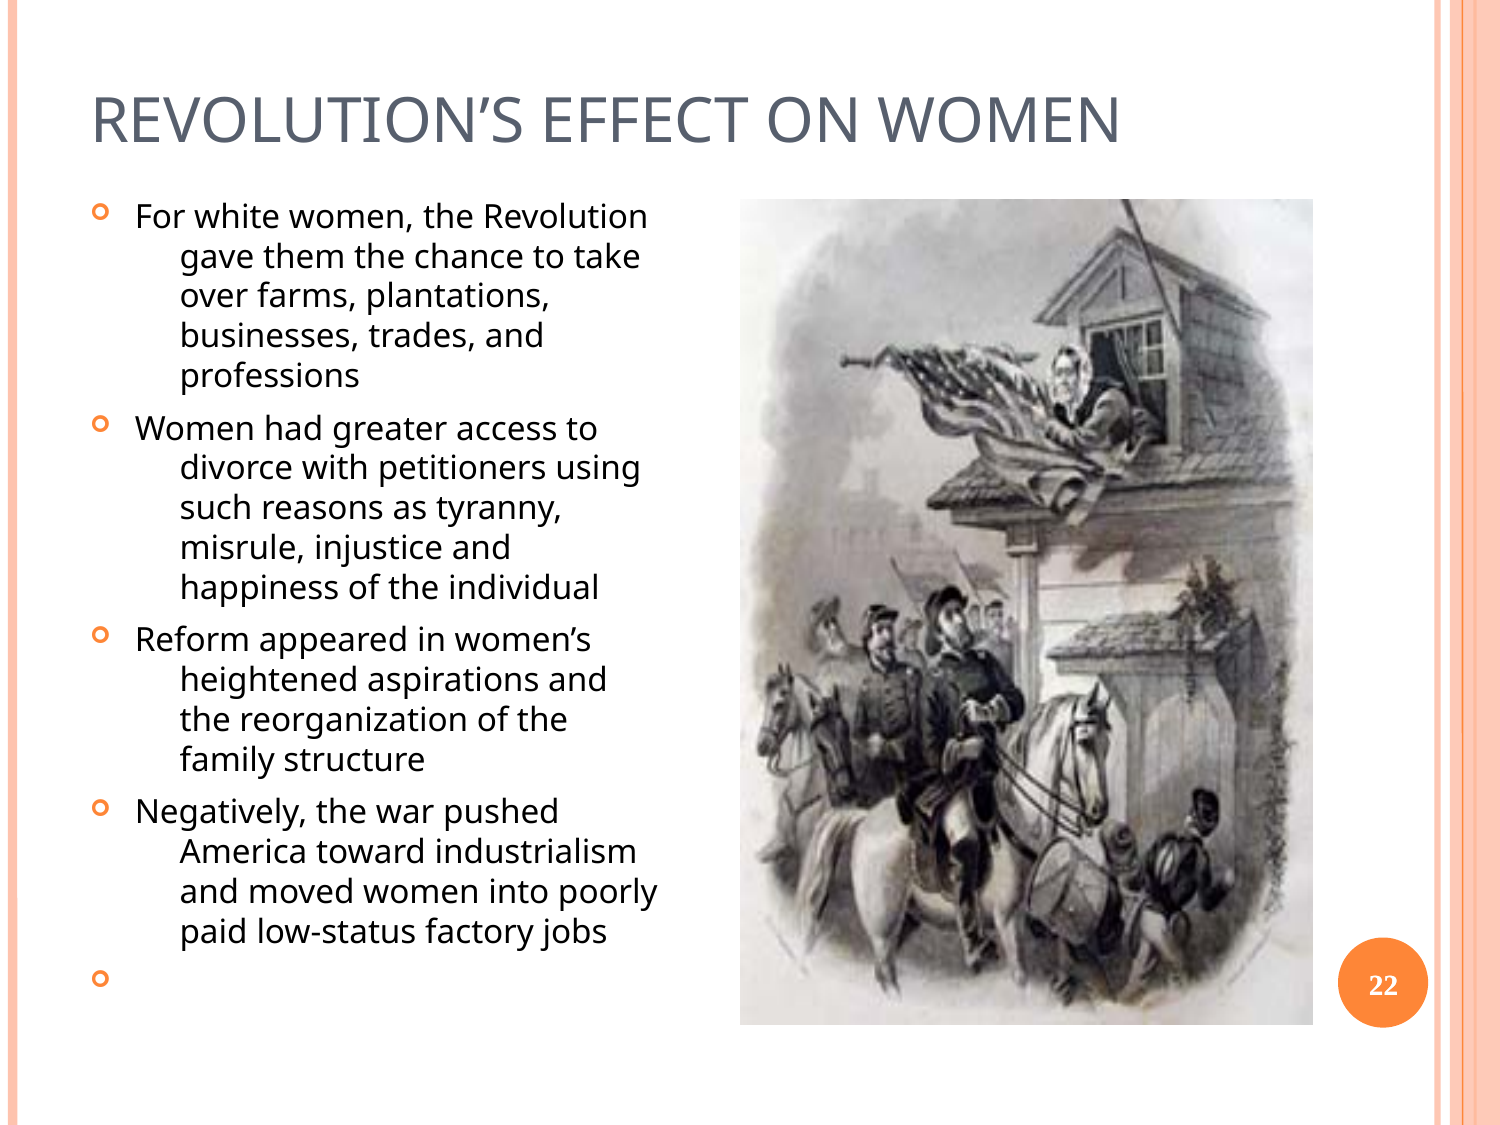

# Revolution’s Effect on Women
For white women, the Revolution gave them the chance to take over farms, plantations, businesses, trades, and professions
Women had greater access to divorce with petitioners using such reasons as tyranny, misrule, injustice and happiness of the individual
Reform appeared in women’s heightened aspirations and the reorganization of the family structure
Negatively, the war pushed America toward industrialism and moved women into poorly paid low-status factory jobs